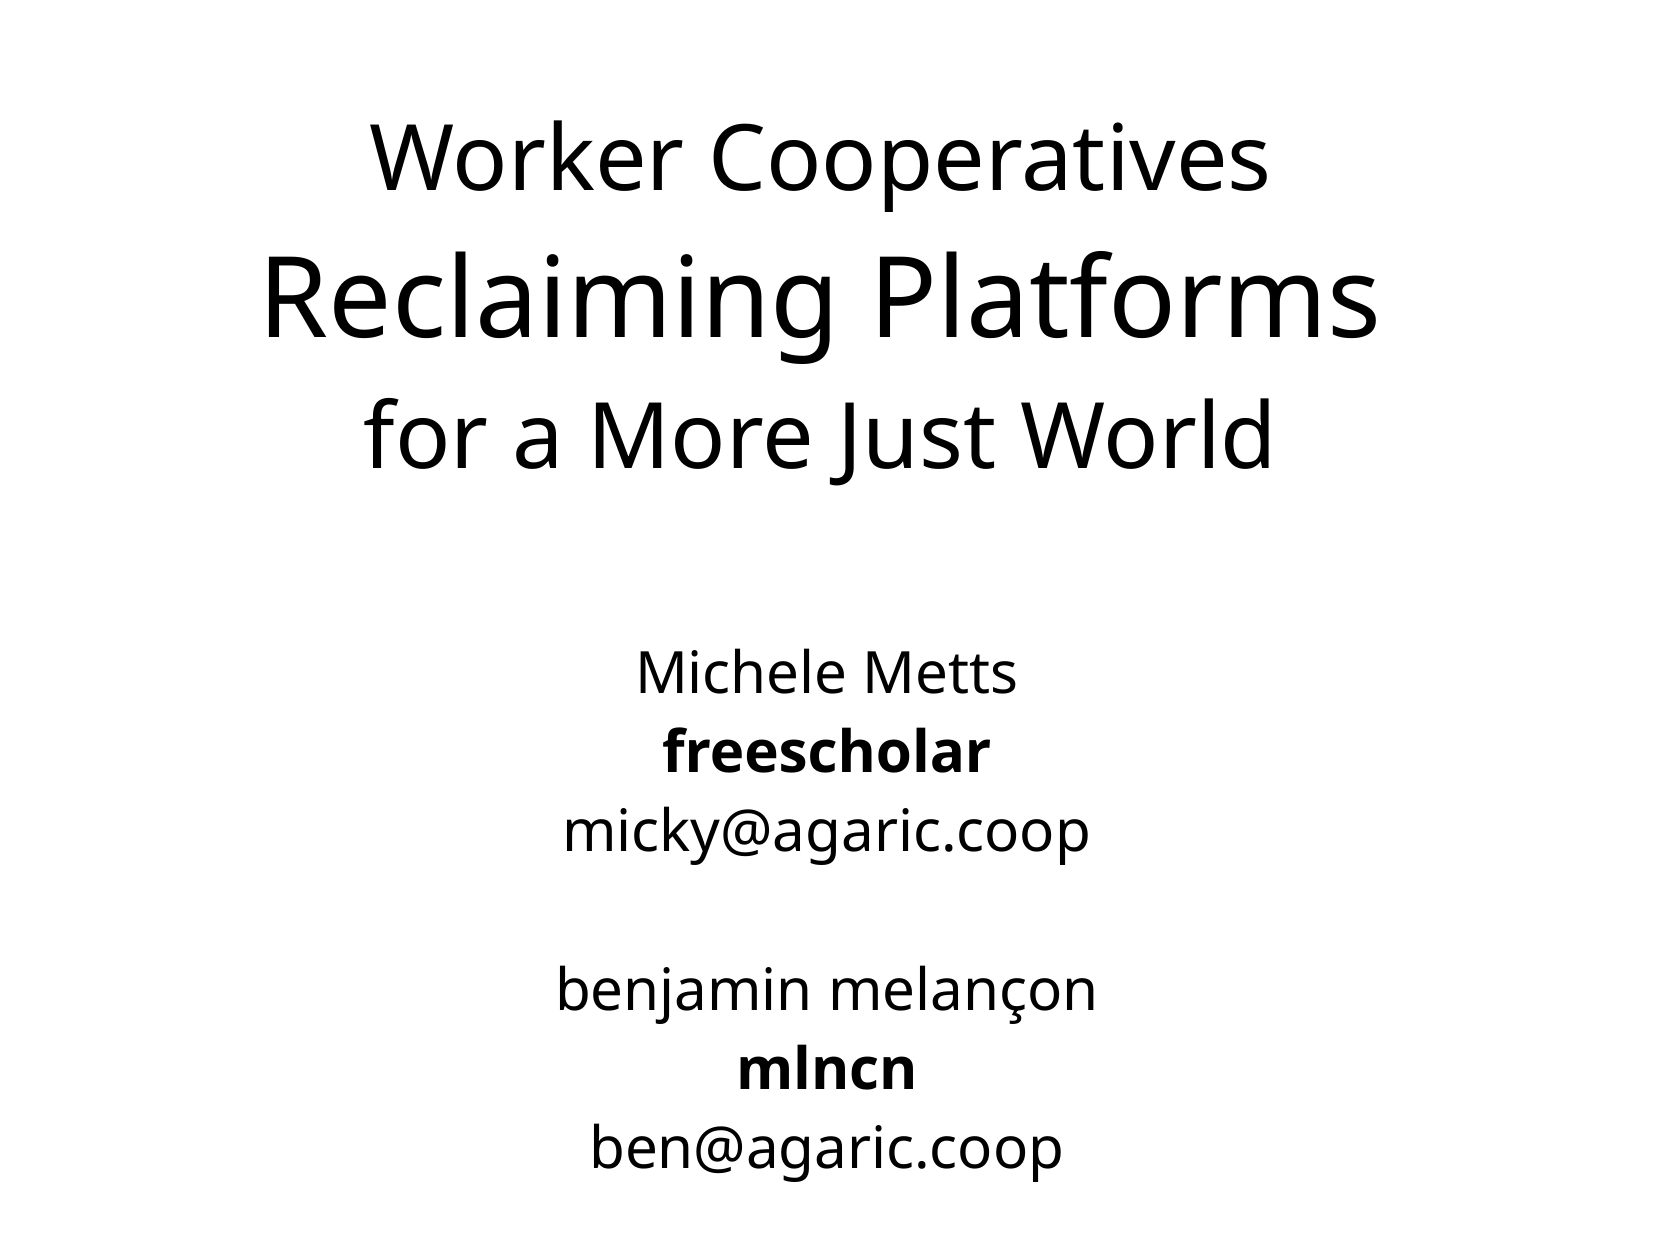

# Worker Cooperatives Reclaiming Platforms for a More Just World
Michele Metts
freescholar
micky@agaric.coop
benjamin melançon
mlncn
ben@agaric.coop